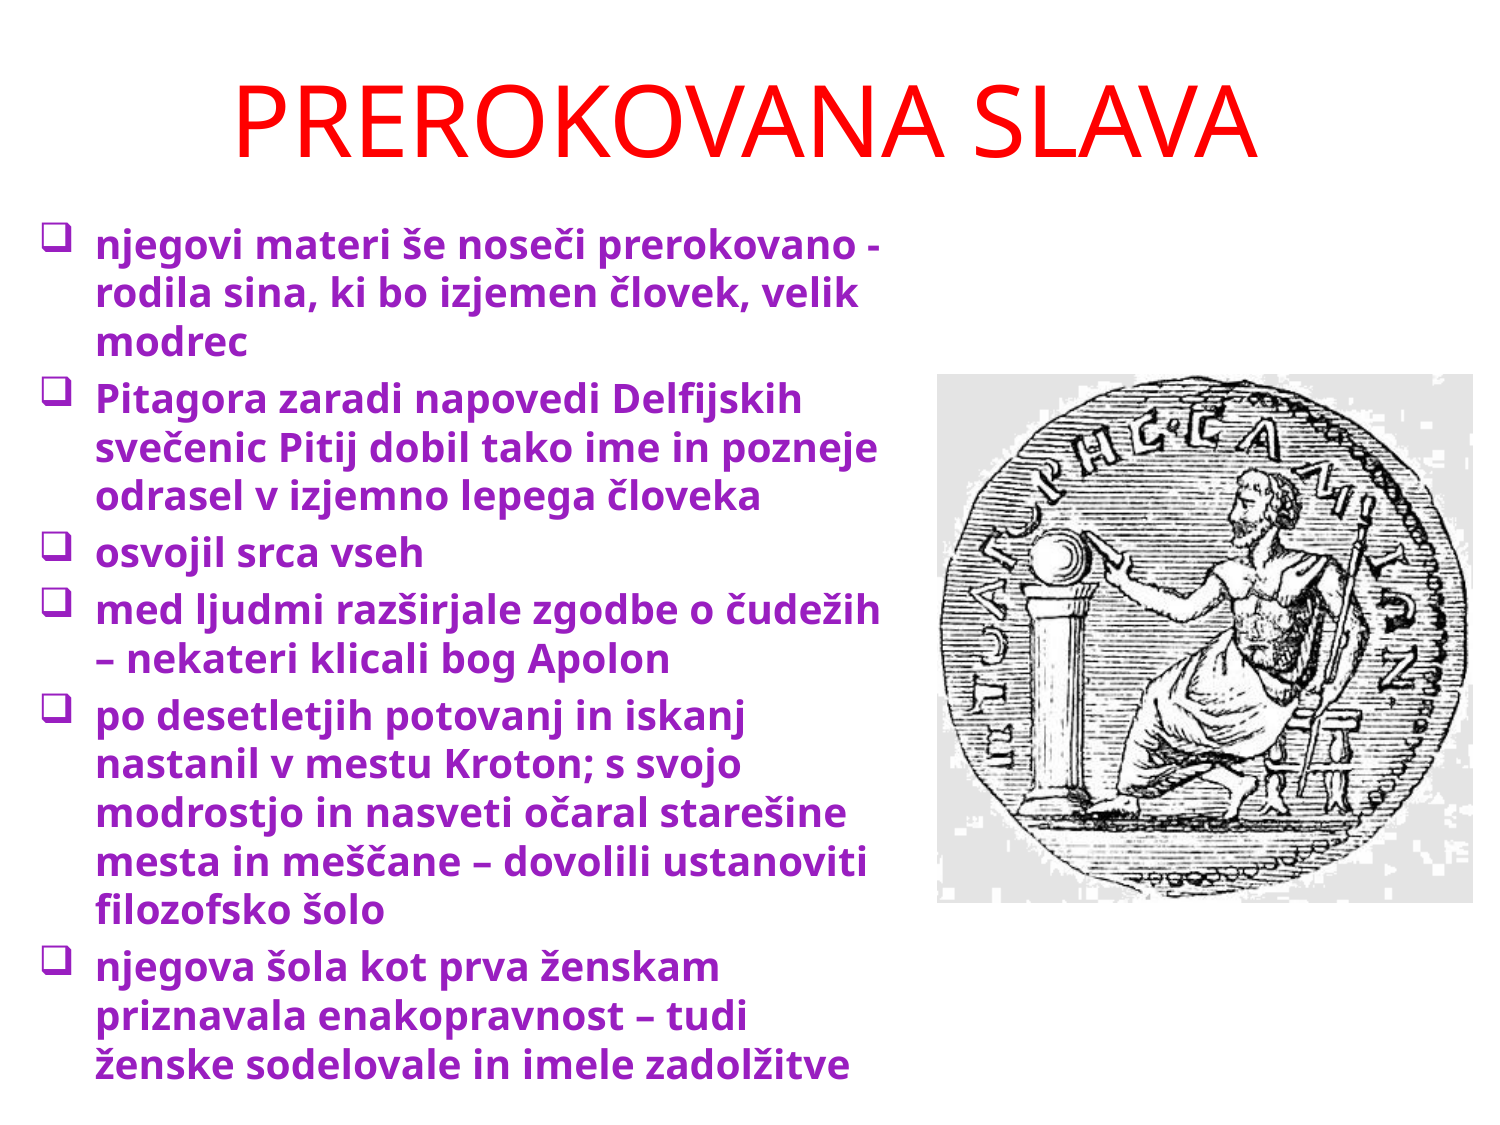

# PREROKOVANA SLAVA
njegovi materi še noseči prerokovano - rodila sina, ki bo izjemen človek, velik modrec
Pitagora zaradi napovedi Delfijskih svečenic Pitij dobil tako ime in pozneje odrasel v izjemno lepega človeka
osvojil srca vseh
med ljudmi razširjale zgodbe o čudežih – nekateri klicali bog Apolon
po desetletjih potovanj in iskanj nastanil v mestu Kroton; s svojo modrostjo in nasveti očaral starešine mesta in meščane – dovolili ustanoviti filozofsko šolo
njegova šola kot prva ženskam priznavala enakopravnost – tudi ženske sodelovale in imele zadolžitve